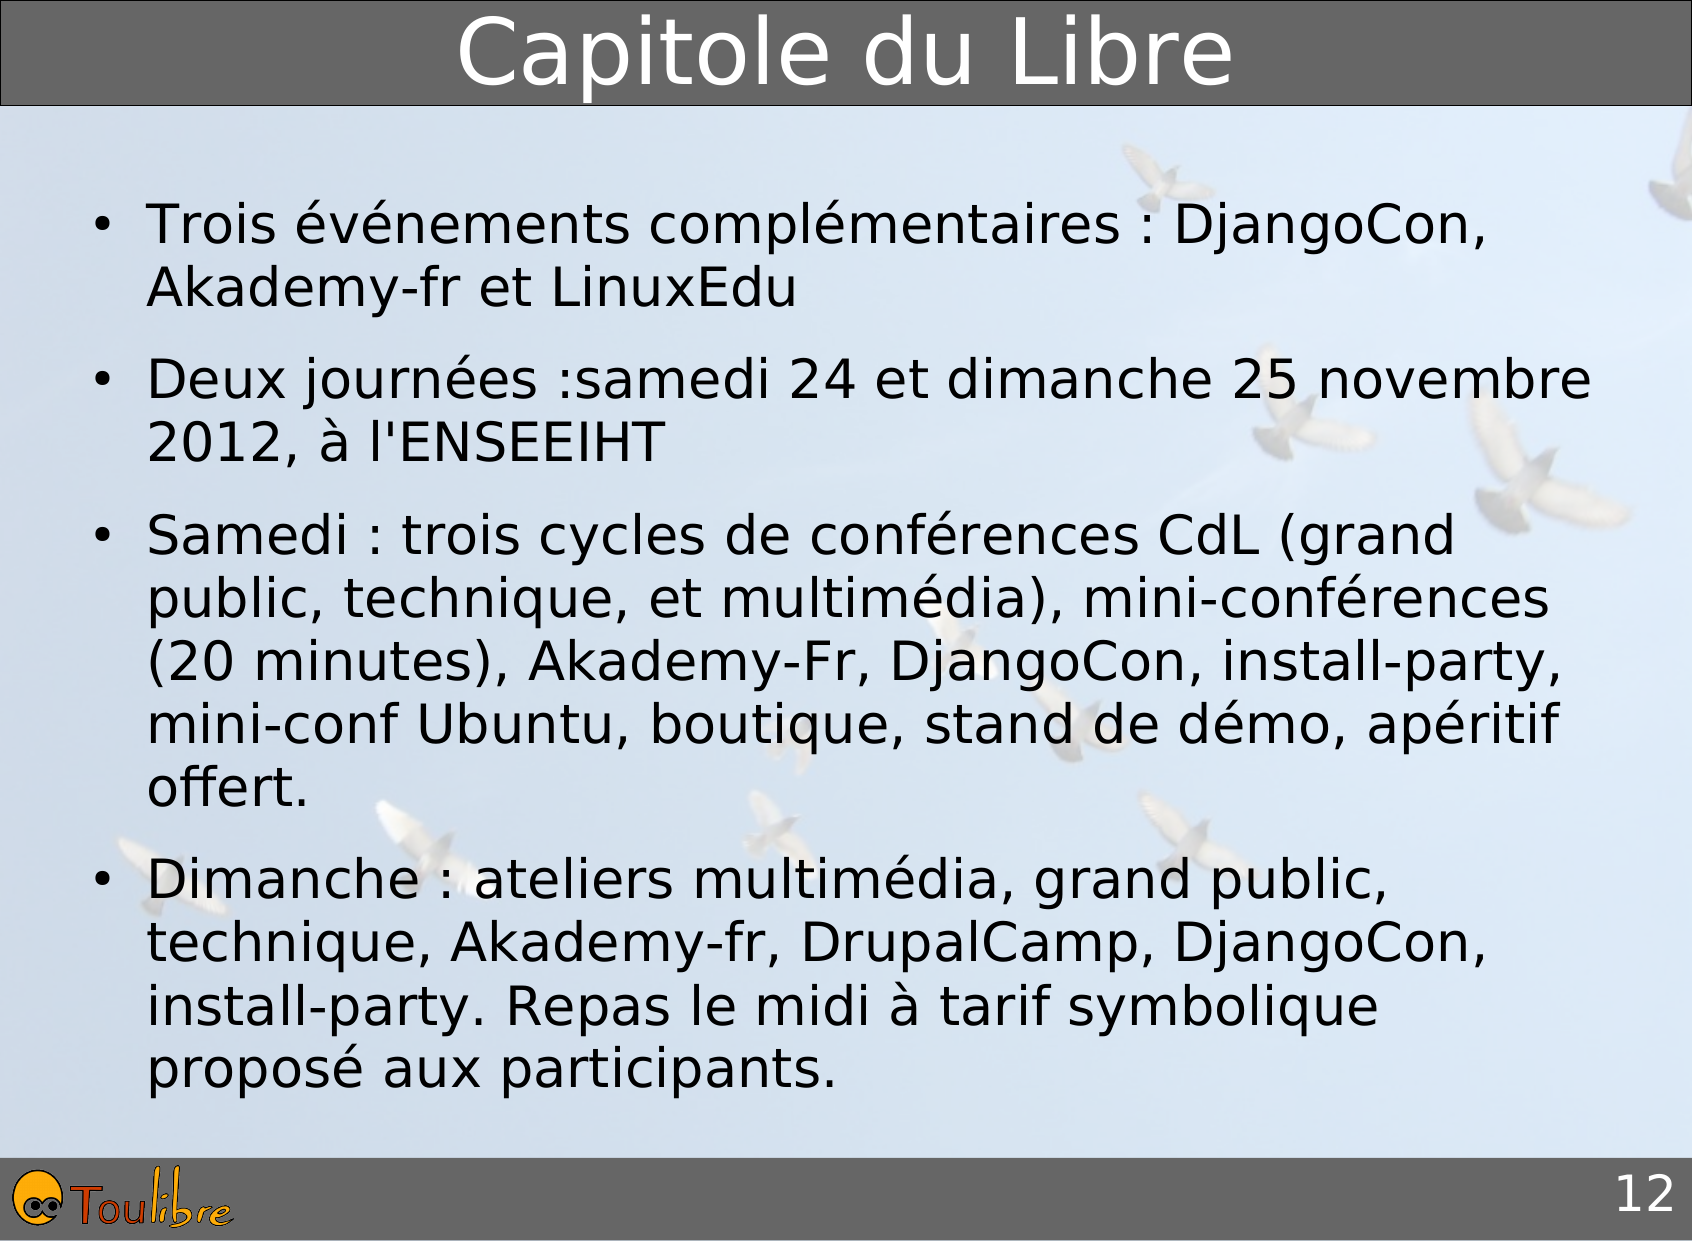

# Capitole du Libre
Trois événements complémentaires : DjangoCon, Akademy-fr et LinuxEdu
Deux journées :samedi 24 et dimanche 25 novembre 2012, à l'ENSEEIHT
Samedi : trois cycles de conférences CdL (grand public, technique, et multimédia), mini-conférences (20 minutes), Akademy-Fr, DjangoCon, install-party, mini-conf Ubuntu, boutique, stand de démo, apéritif offert.
Dimanche : ateliers multimédia, grand public, technique, Akademy-fr, DrupalCamp, DjangoCon, install-party. Repas le midi à tarif symbolique proposé aux participants.